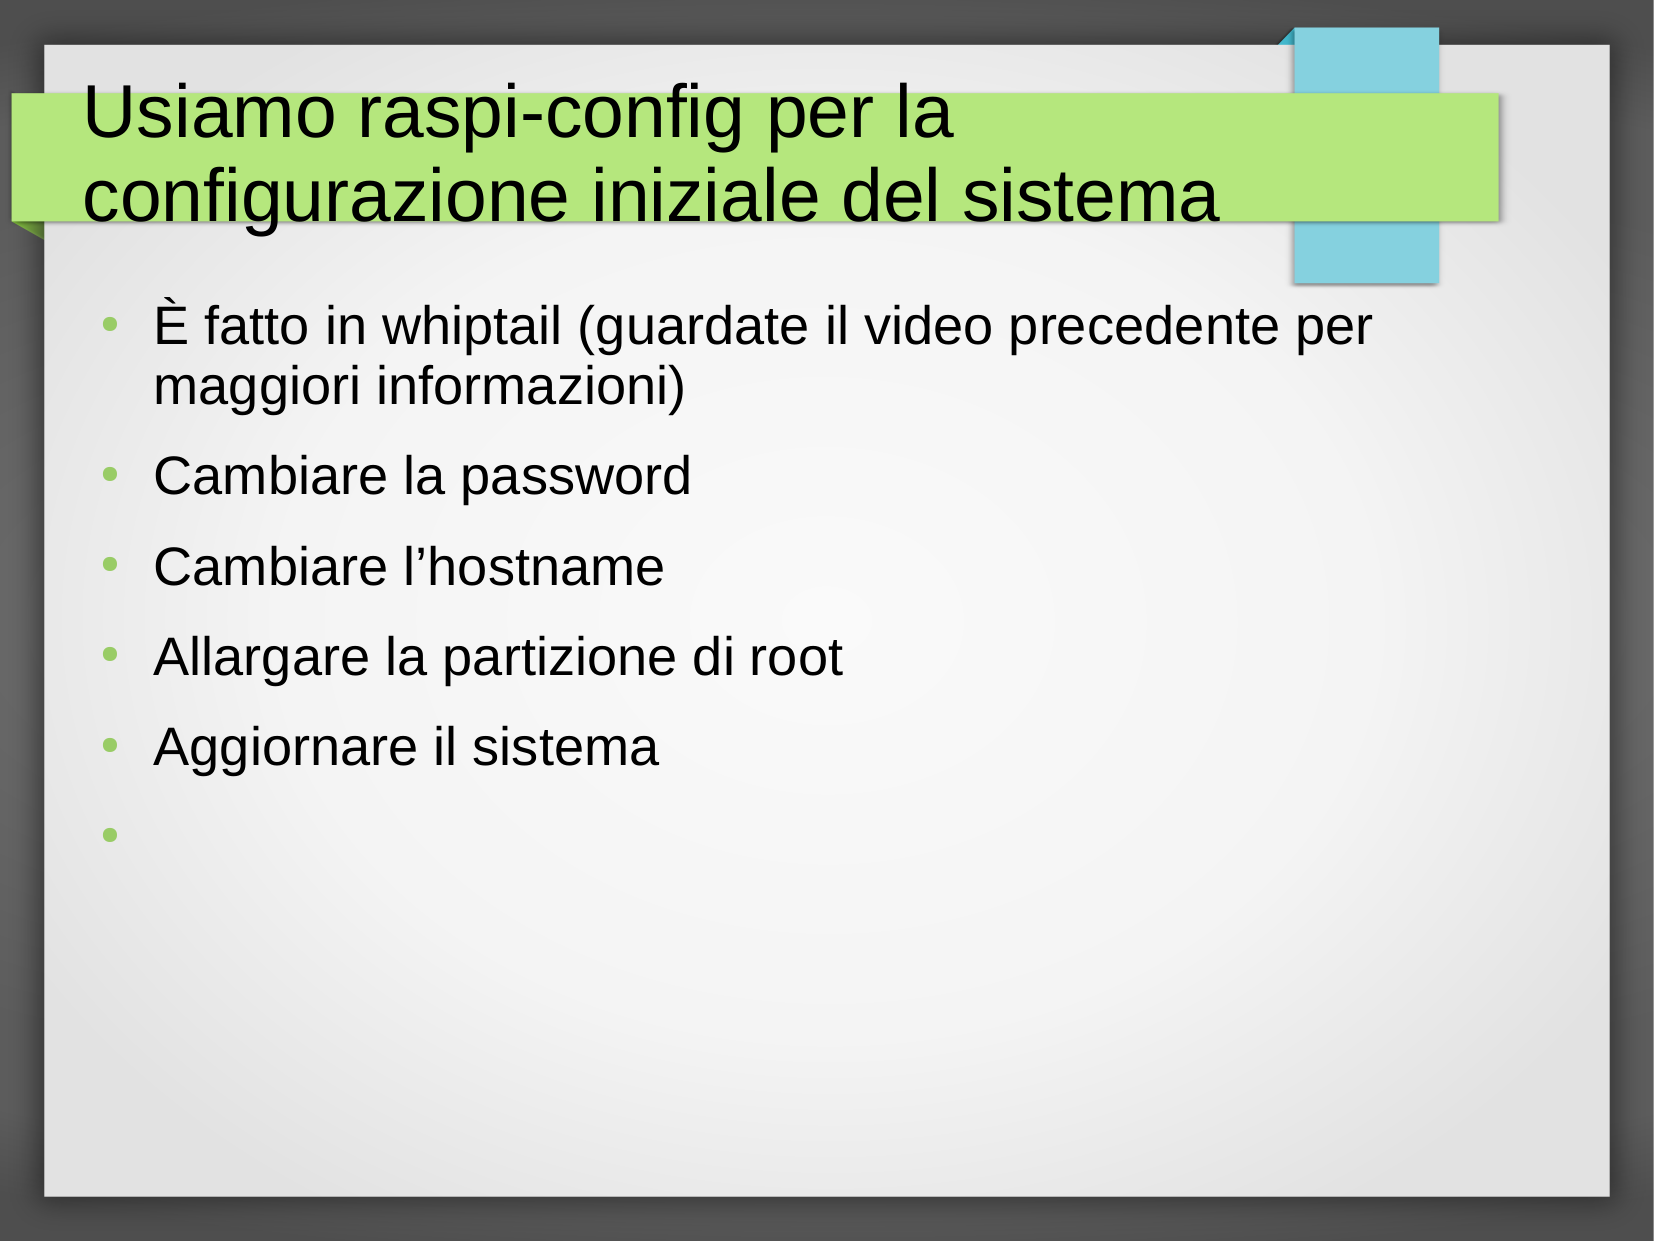

# Usiamo raspi-config per la configurazione iniziale del sistema
È fatto in whiptail (guardate il video precedente per maggiori informazioni)
Cambiare la password
Cambiare l’hostname
Allargare la partizione di root
Aggiornare il sistema